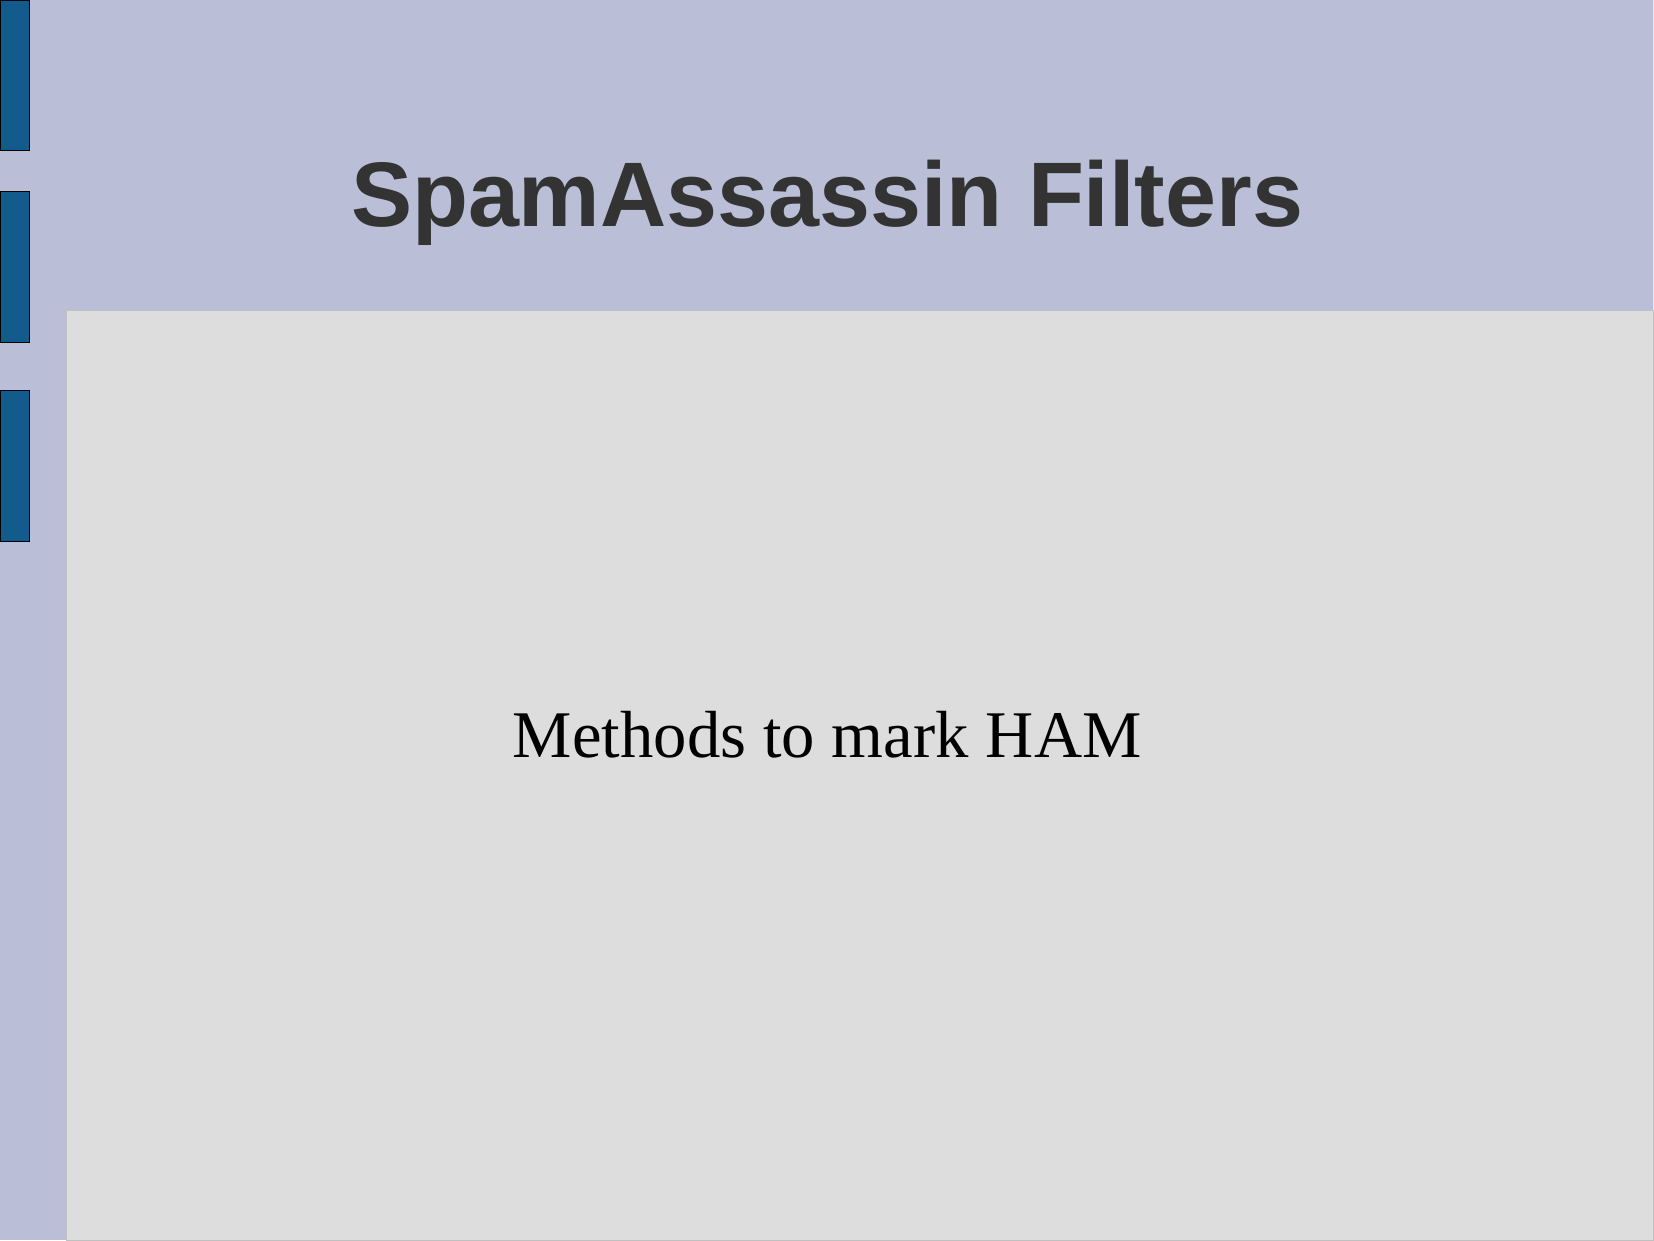

# SpamAssassin Filters
Methods to mark HAM